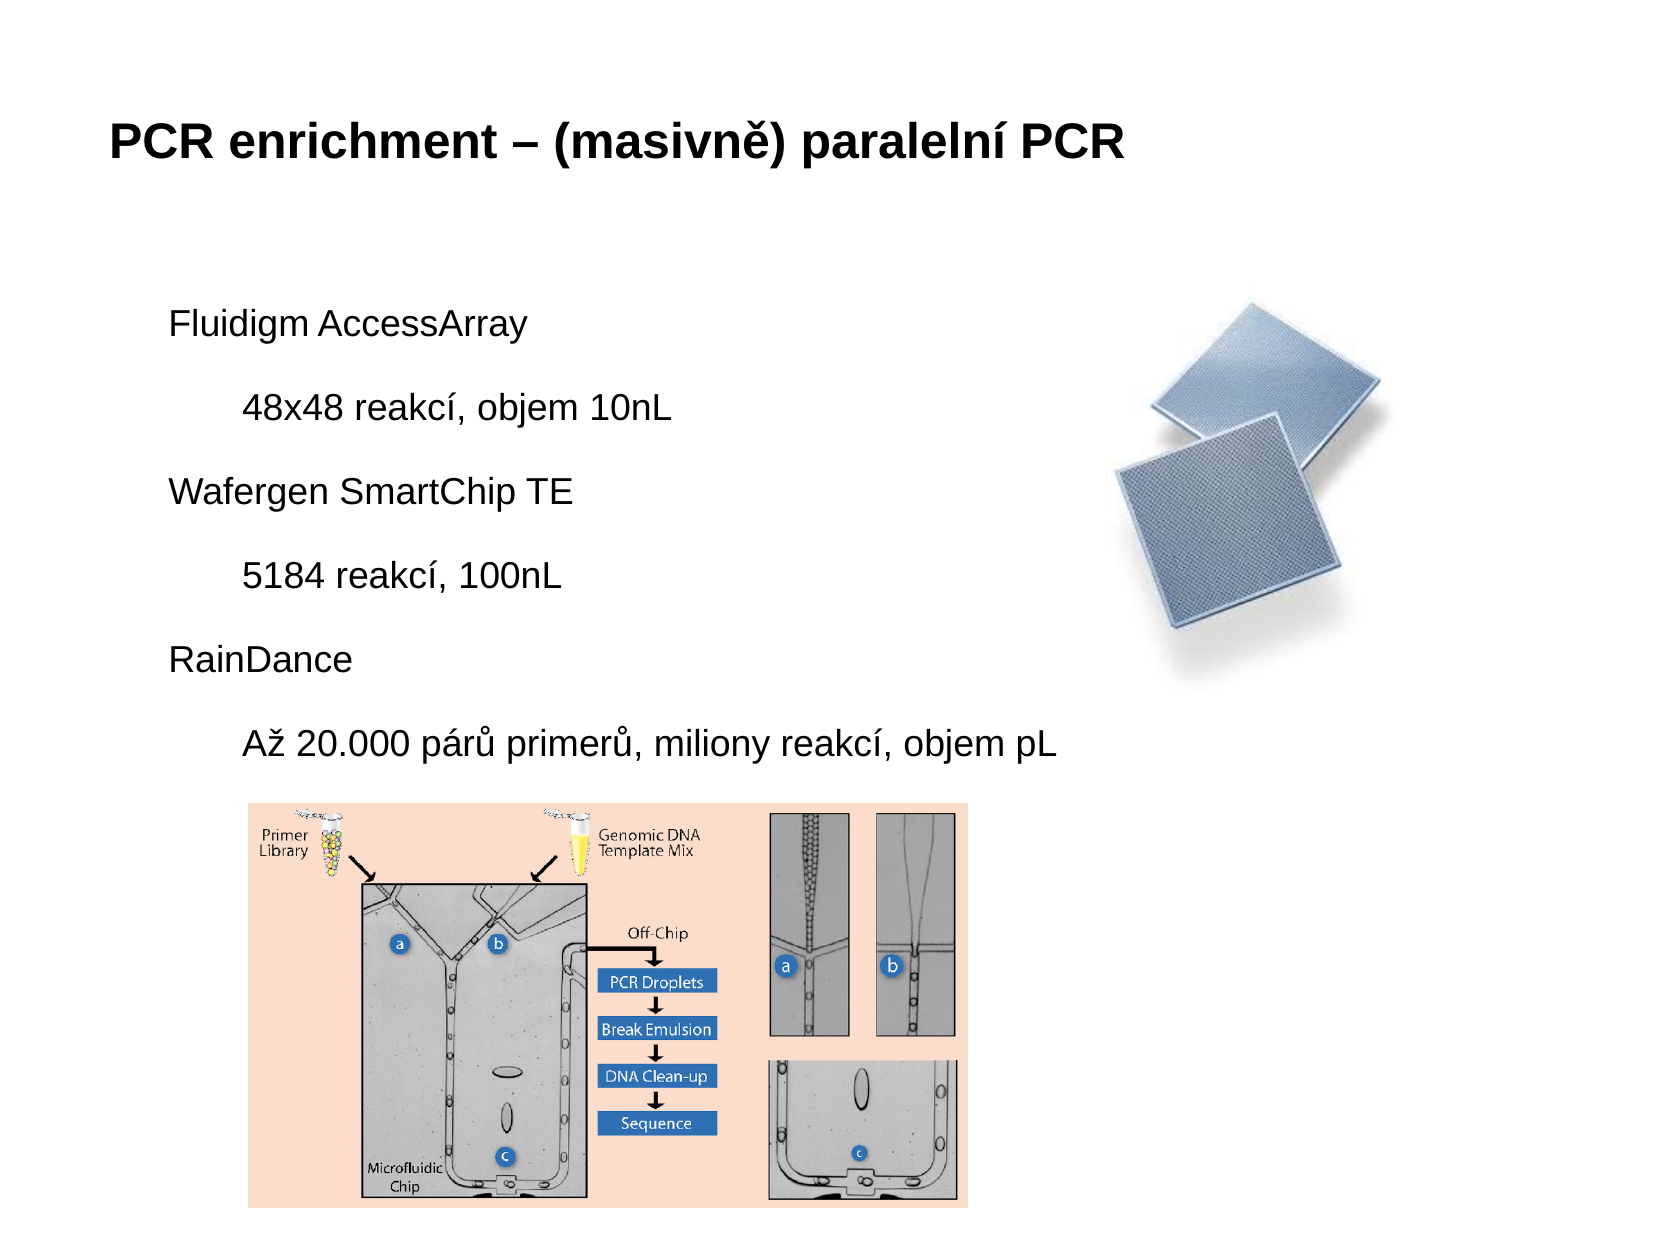

PCR enrichment – (masivně) paralelní PCR
Fluidigm AccessArray
	48x48 reakcí, objem 10nL
Wafergen SmartChip TE
	5184 reakcí, 100nL
RainDance
	Až 20.000 párů primerů, miliony reakcí, objem pL